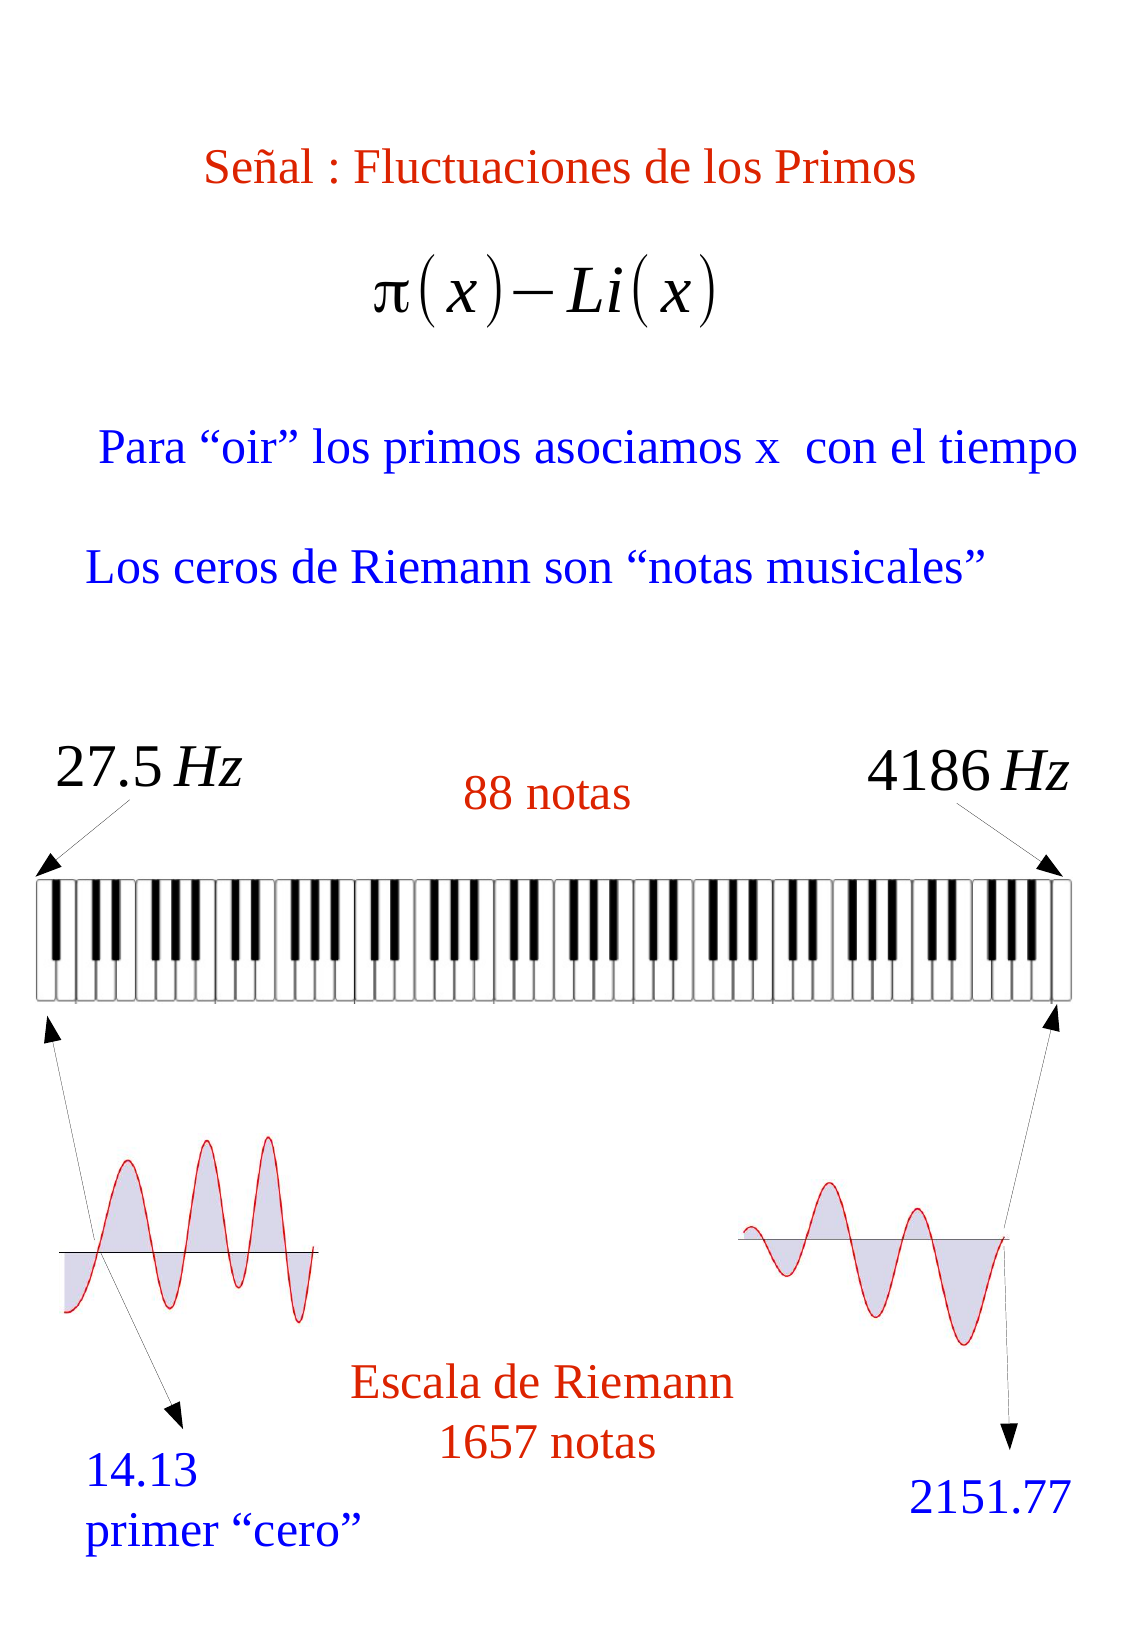

Señal : Fluctuaciones de los Primos
 Para “oir” los primos asociamos x con el tiempo
Los ceros de Riemann son “notas musicales”
88 notas
Escala de Riemann
 1657 notas
14.13
primer “cero”
2151.77